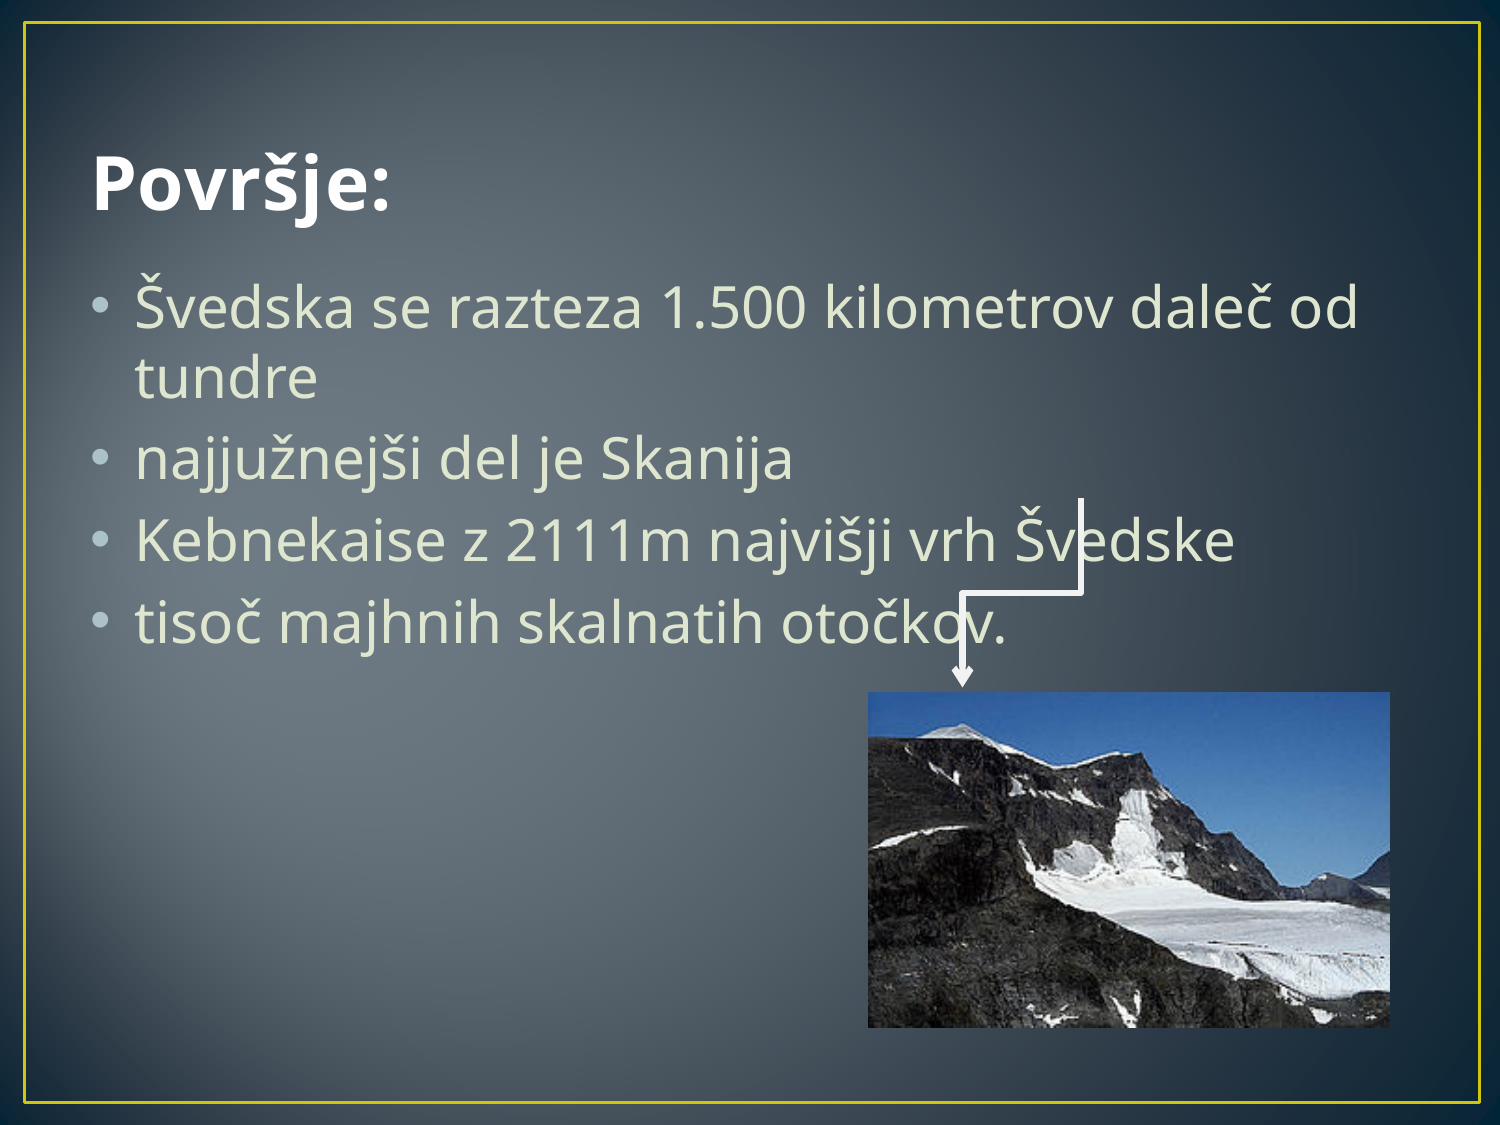

# Površje:
Švedska se razteza 1.500 kilometrov daleč od tundre
najjužnejši del je Skanija
Kebnekaise z 2111m najvišji vrh Švedske
tisoč majhnih skalnatih otočkov.